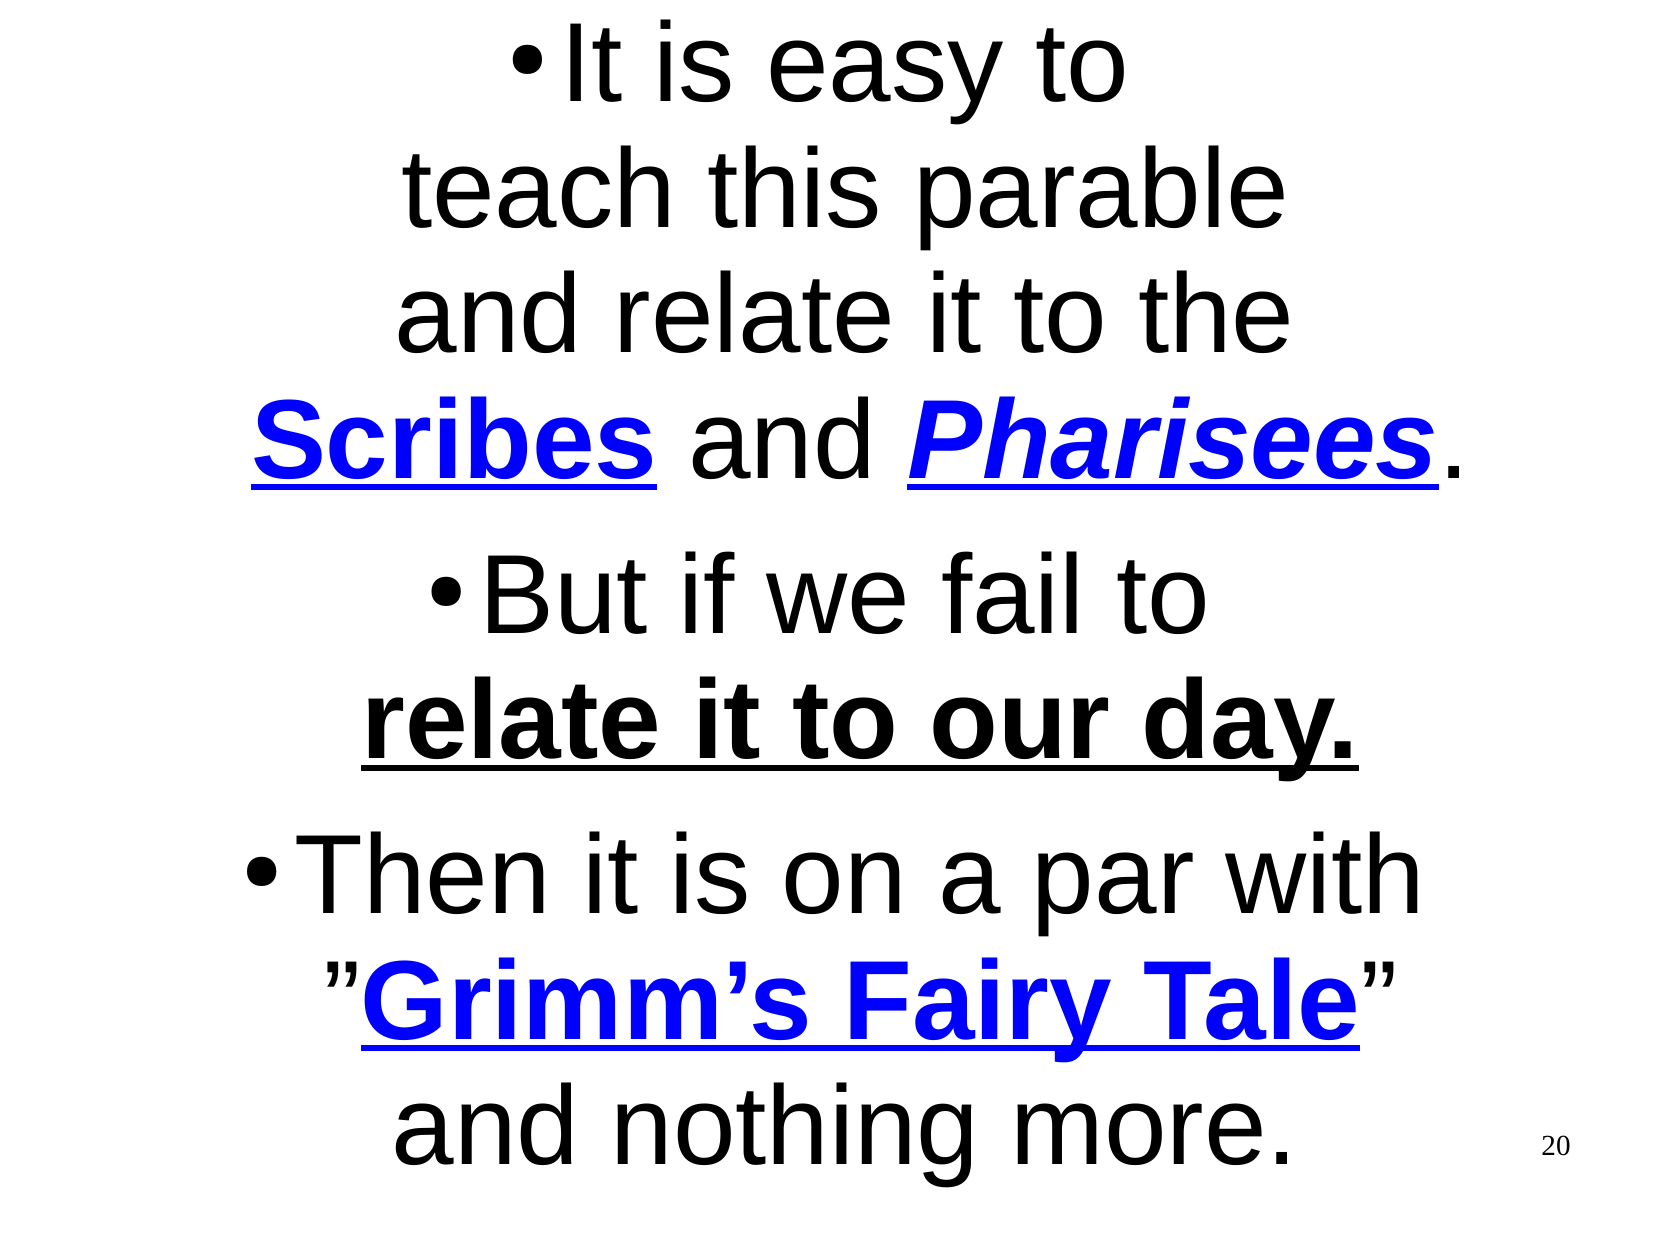

# It is easy to teach this parable and relate it to the Scribes and Pharisees.
But if we fail to
relate it to our day.
Then it is on a par with
”Grimm’s Fairy Tale”
and nothing more.
20